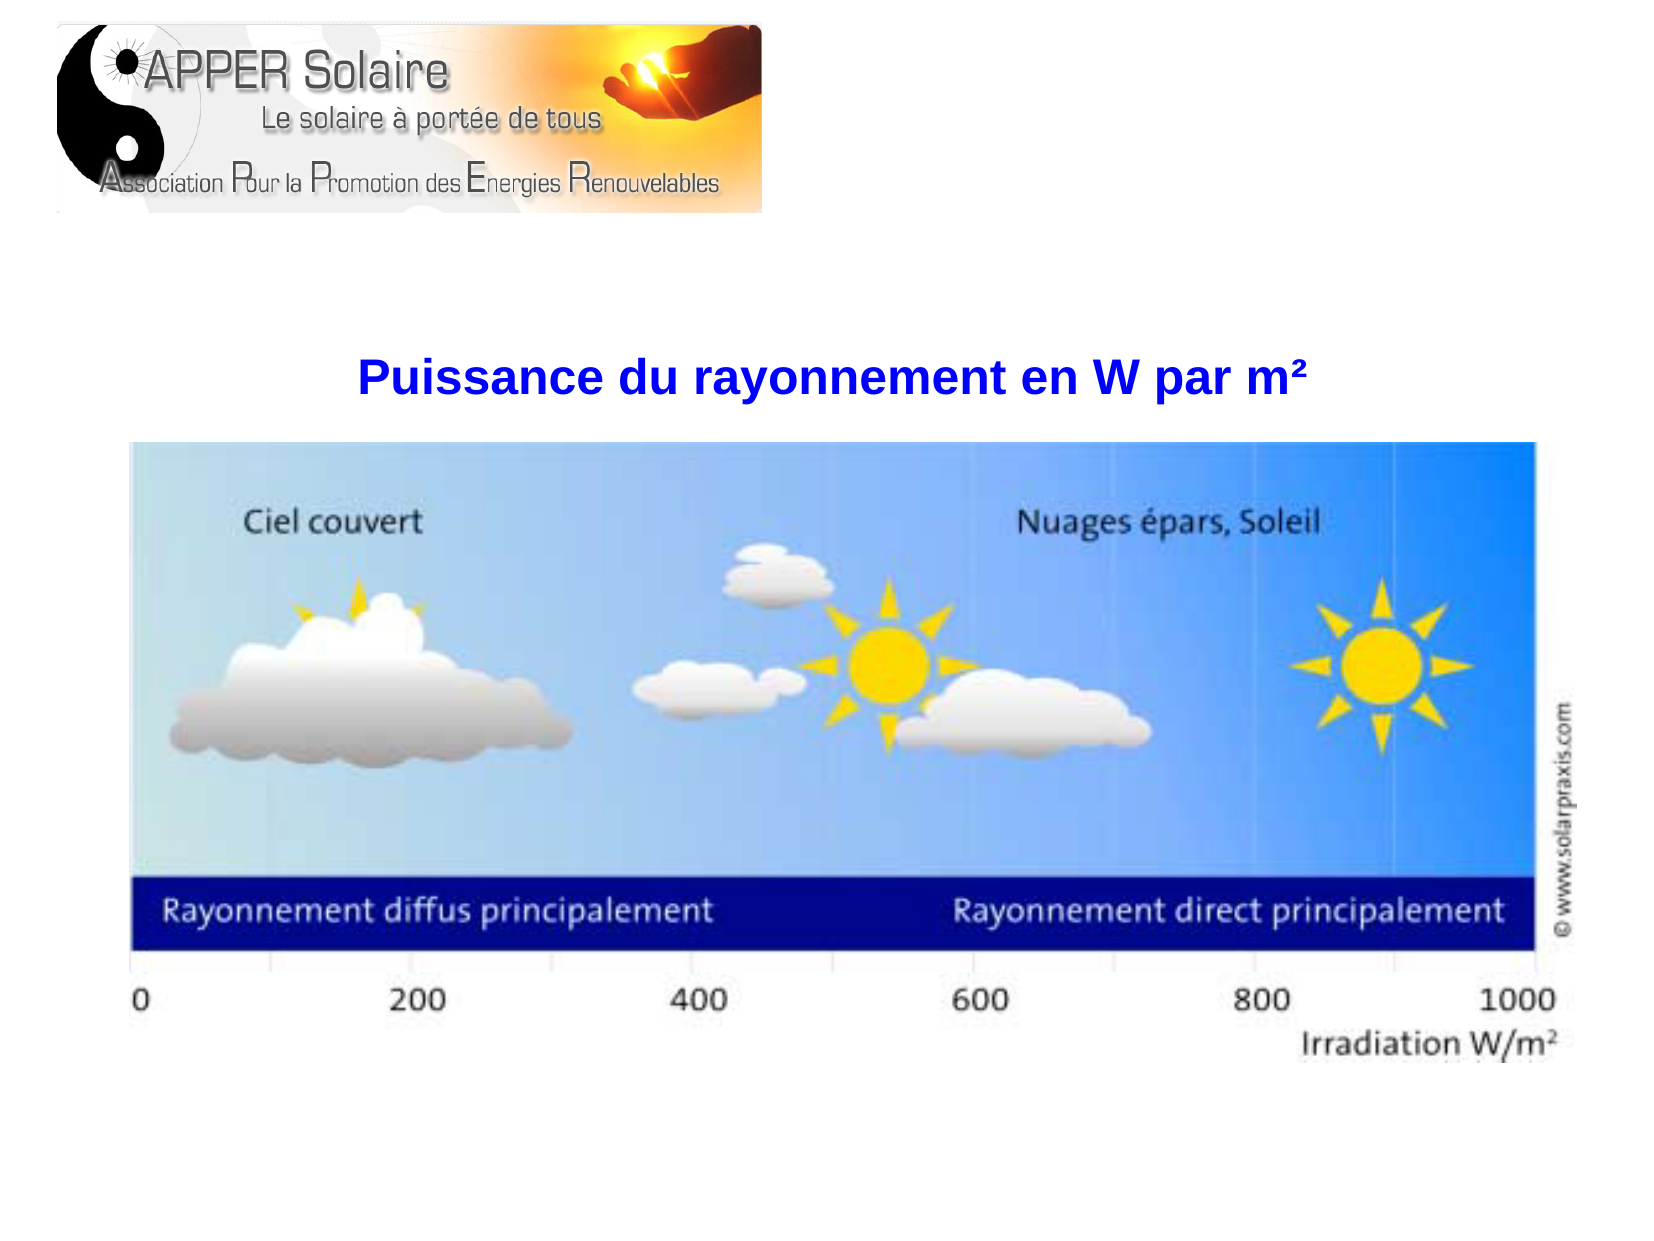

#
Puissance du rayonnement en W par m²